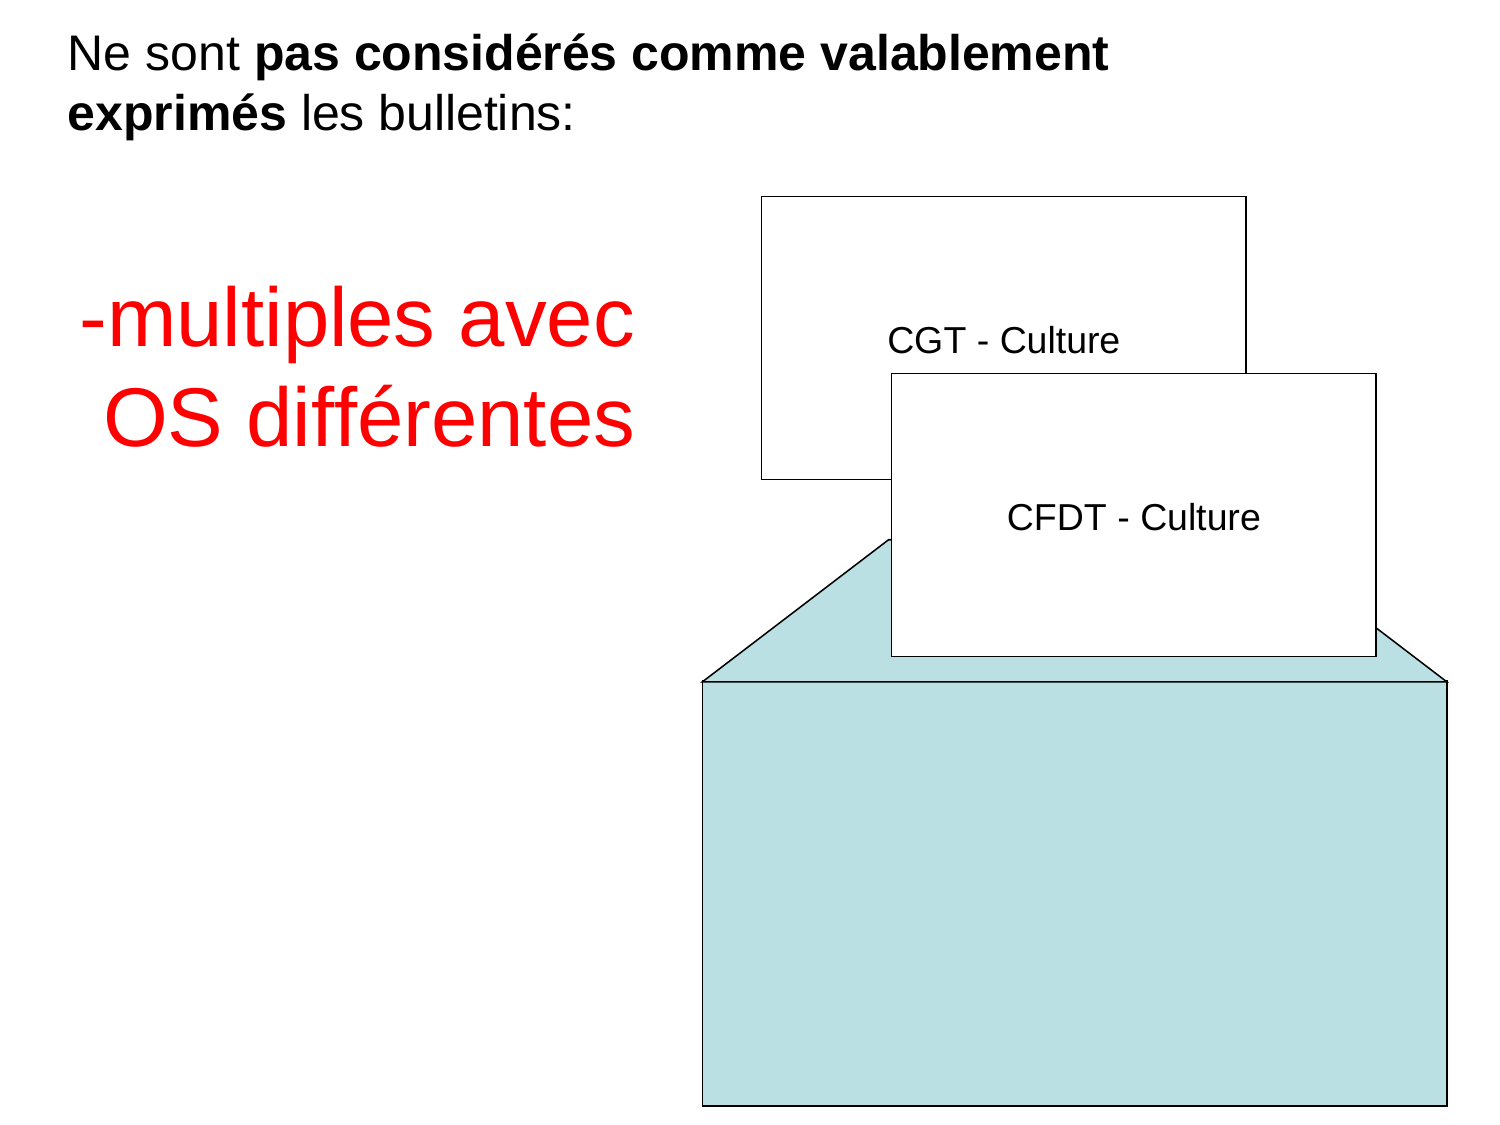

Ne sont pas considérés comme valablement
exprimés les bulletins:
CGT - Culture
-multiples avec
 OS différentes
CFDT - Culture